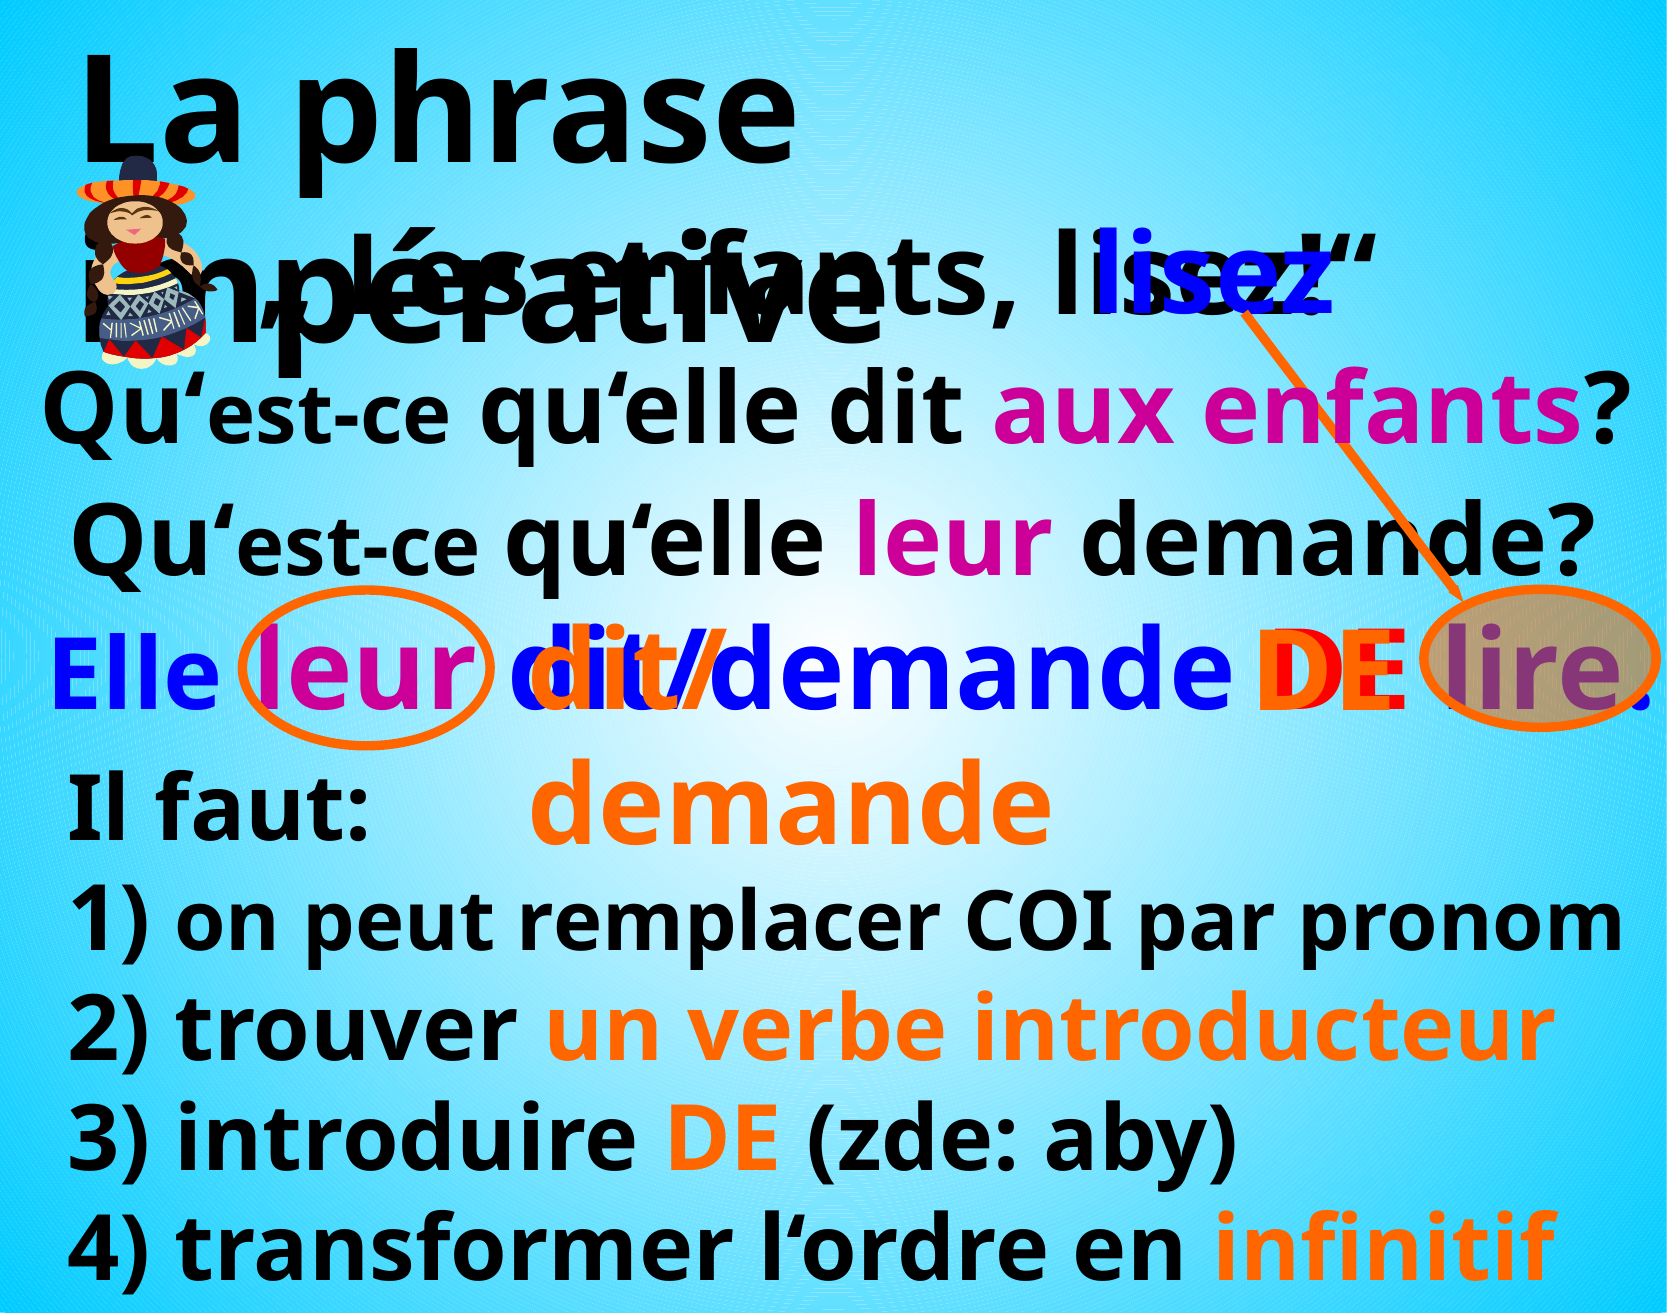

La phrase impérative
lisez
„ Les enfants, lisez!“
Qu‘est-ce qu‘elle dit aux enfants?
Qu‘est-ce qu‘elle leur demande?
dit/demande
Elle leur dit/demande DE lire.
DE
Il faut:
1) on peut remplacer COI par pronom
2) trouver un verbe introducteur
3) introduire DE (zde: aby)
4) transformer l‘ordre en infinitif